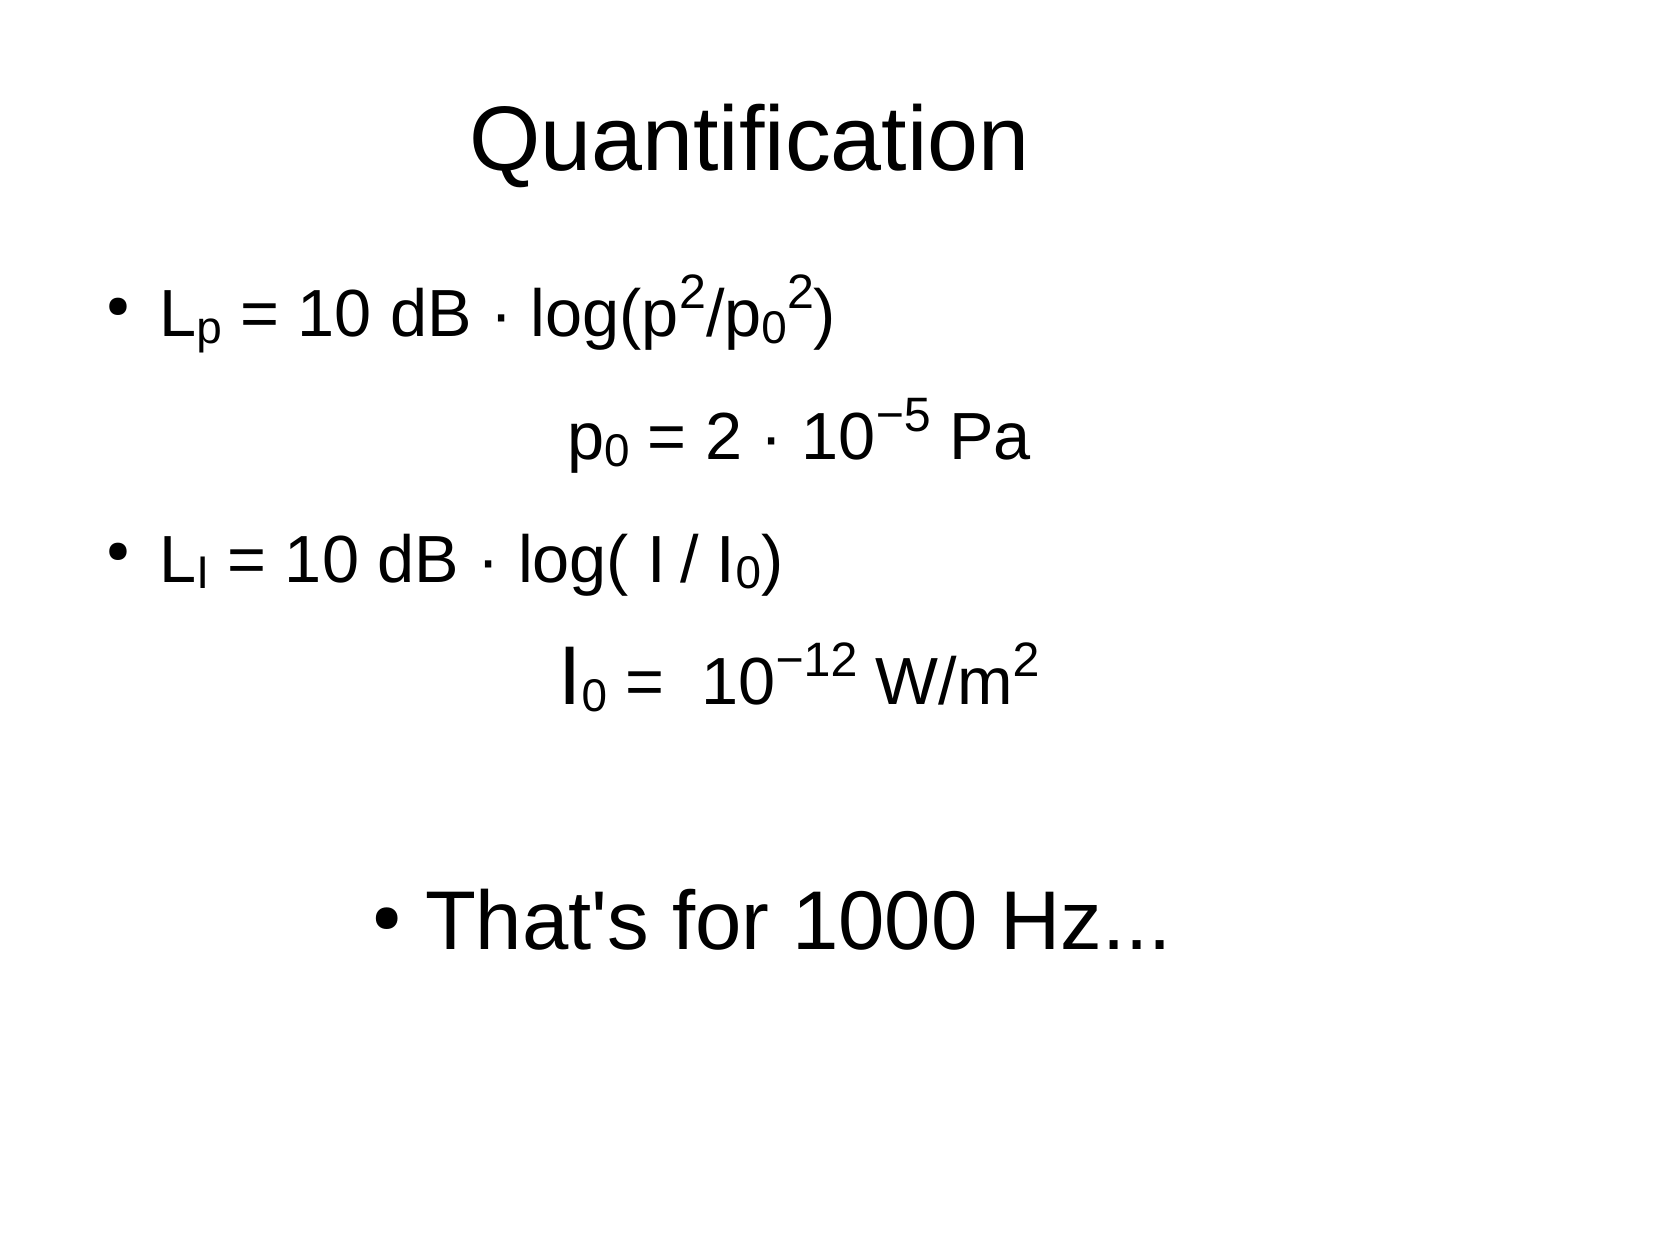

# Quantification
Lp = 10 dB · log(p2/p02)
p0 = 2 · 10−5 Pa
LI = 10 dB · log( I / I0)
I0 = 10−12 W/m2
That's for 1000 Hz...